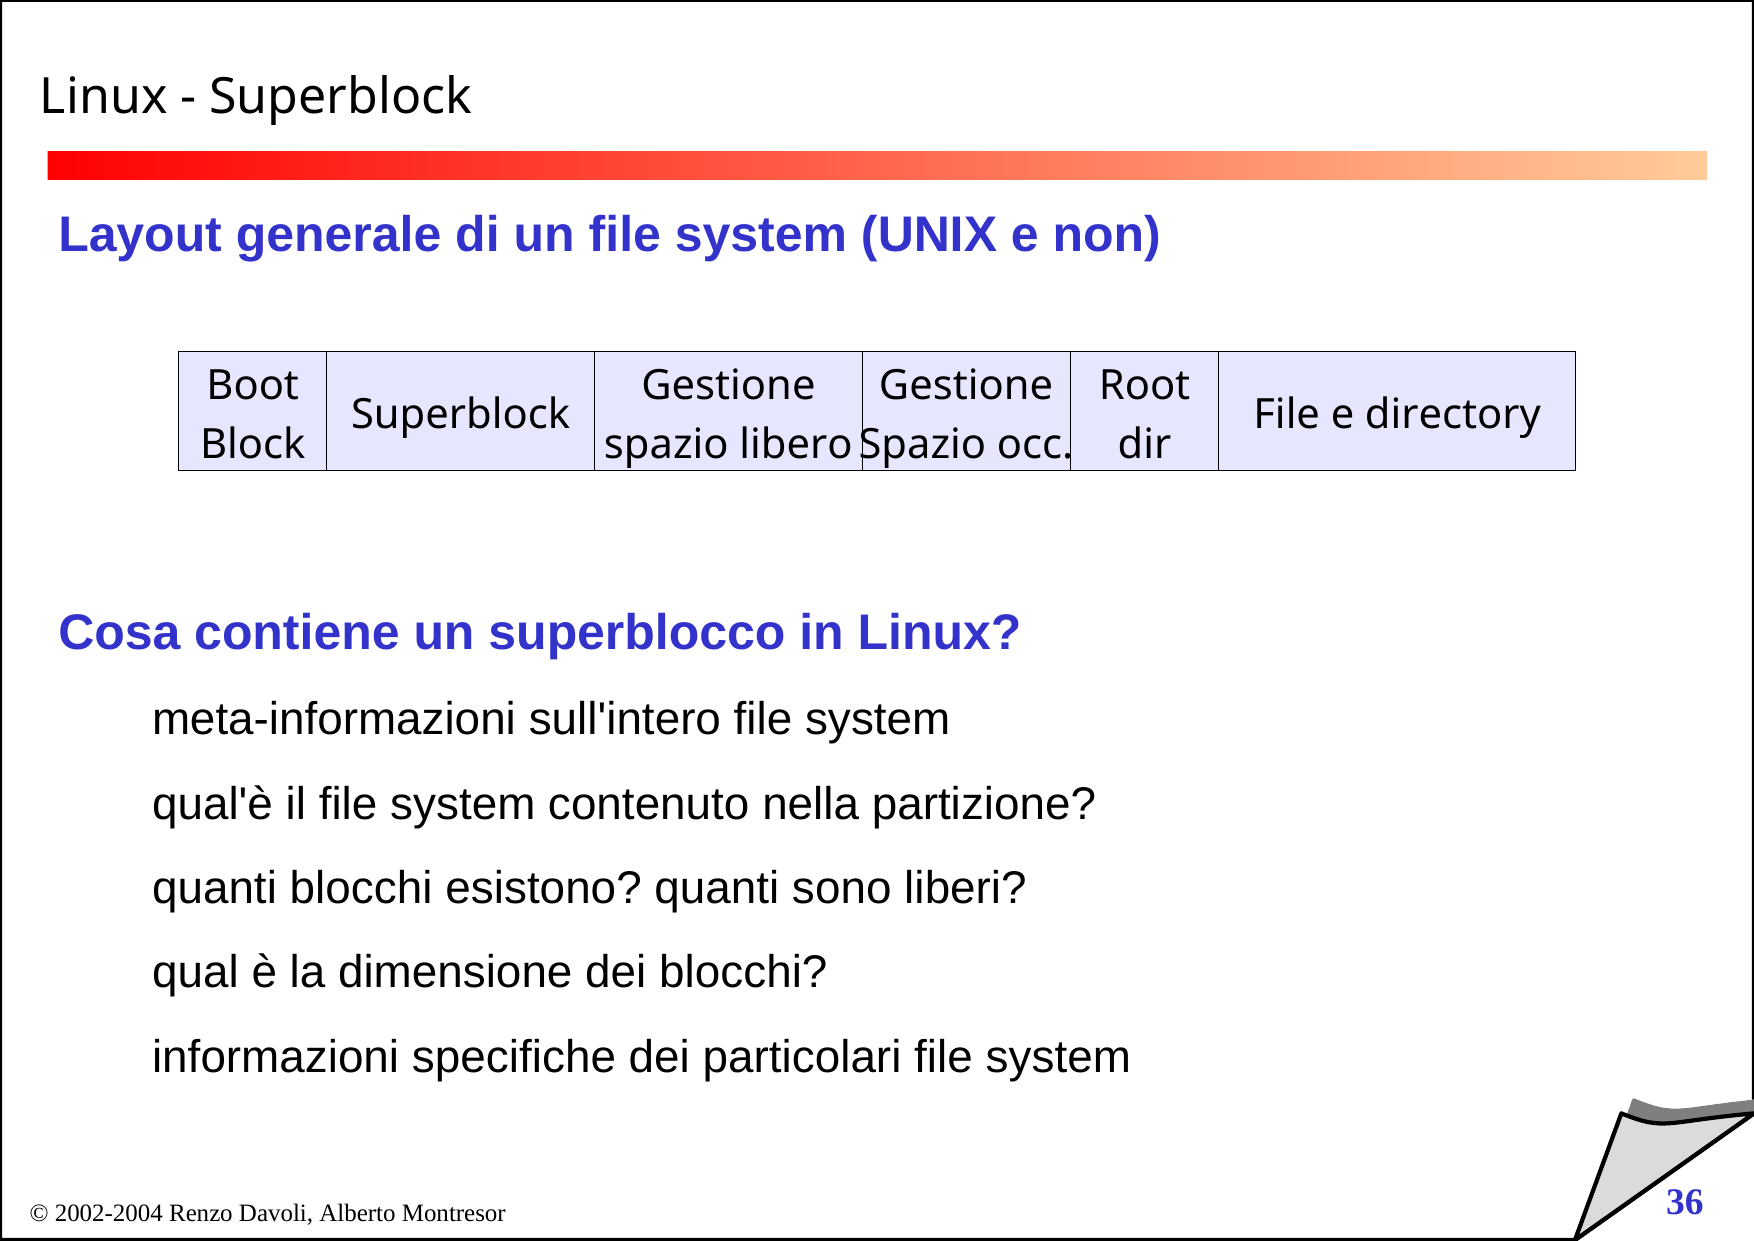

# Linux - Superblock
Layout generale di un file system (UNIX e non)
Cosa contiene un superblocco in Linux?
meta-informazioni sull'intero file system
qual'è il file system contenuto nella partizione?
quanti blocchi esistono? quanti sono liberi?
qual è la dimensione dei blocchi?
informazioni specifiche dei particolari file system
Boot
Block
Superblock
Gestione
spazio libero
Gestione
Spazio occ.
Root
dir
File e directory